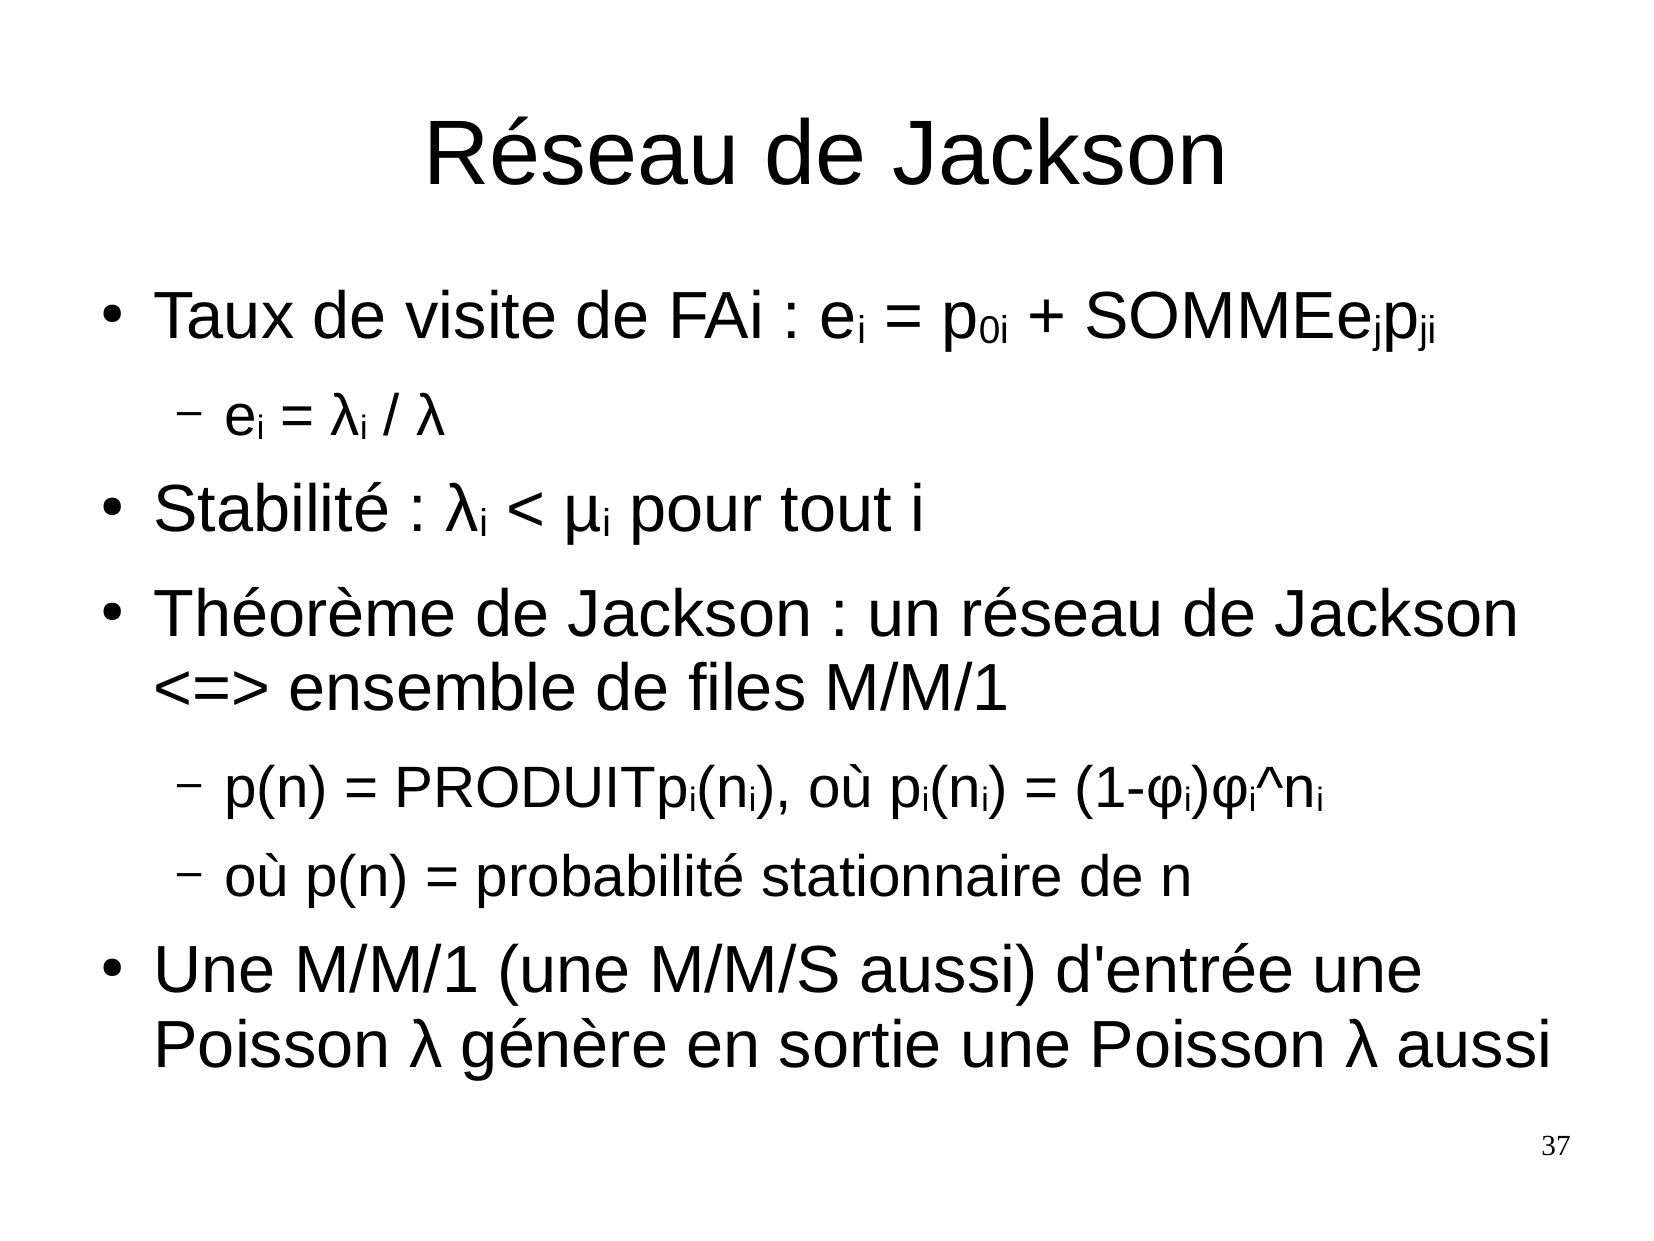

# Réseau de Jackson
Taux de visite de FAi : ei = p0i + SOMMEejpji
ei = λi / λ
Stabilité : λi < µi pour tout i
Théorème de Jackson : un réseau de Jackson <=> ensemble de files M/M/1
p(n) = PRODUITpi(ni), où pi(ni) = (1-φi)φi^ni
où p(n) = probabilité stationnaire de n
Une M/M/1 (une M/M/S aussi) d'entrée une Poisson λ génère en sortie une Poisson λ aussi
37